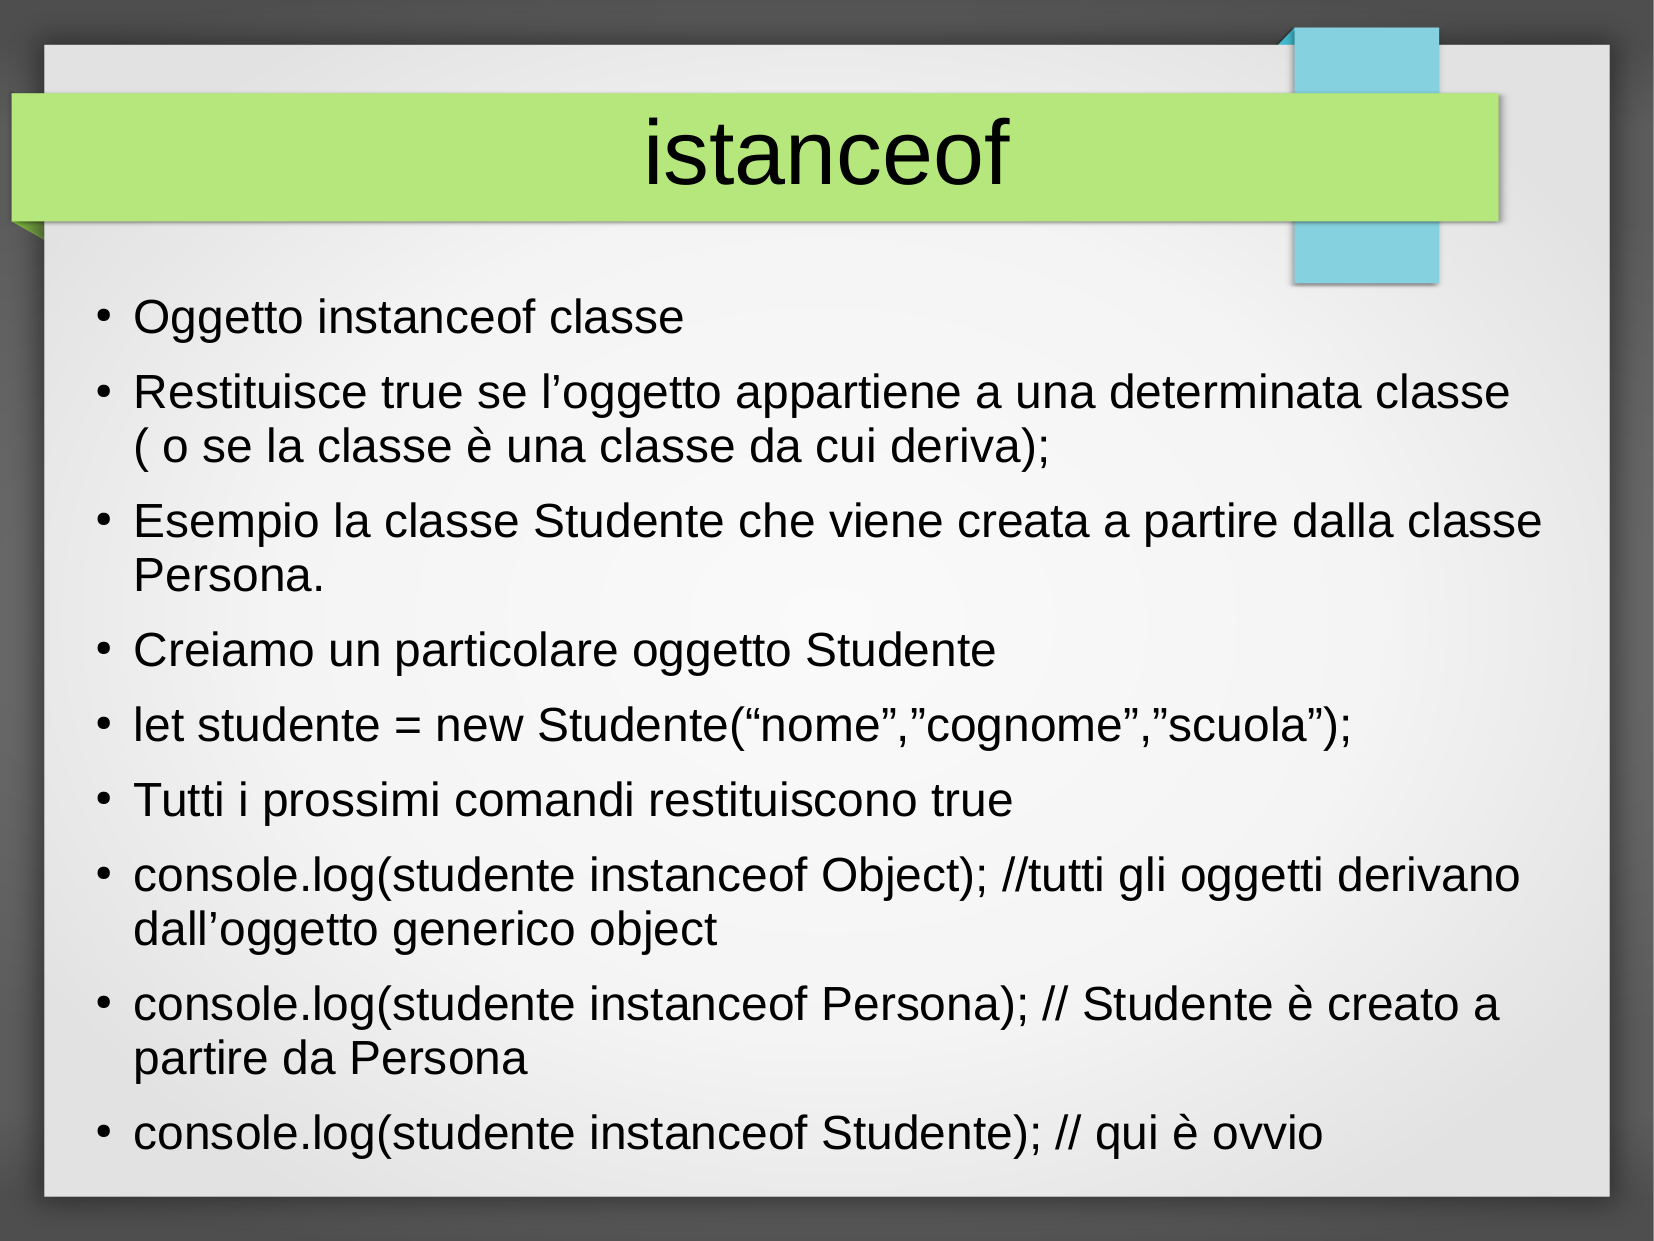

# istanceof
Oggetto instanceof classe
Restituisce true se l’oggetto appartiene a una determinata classe ( o se la classe è una classe da cui deriva);
Esempio la classe Studente che viene creata a partire dalla classe Persona.
Creiamo un particolare oggetto Studente
let studente = new Studente(“nome”,”cognome”,”scuola”);
Tutti i prossimi comandi restituiscono true
console.log(studente instanceof Object); //tutti gli oggetti derivano dall’oggetto generico object
console.log(studente instanceof Persona); // Studente è creato a partire da Persona
console.log(studente instanceof Studente); // qui è ovvio